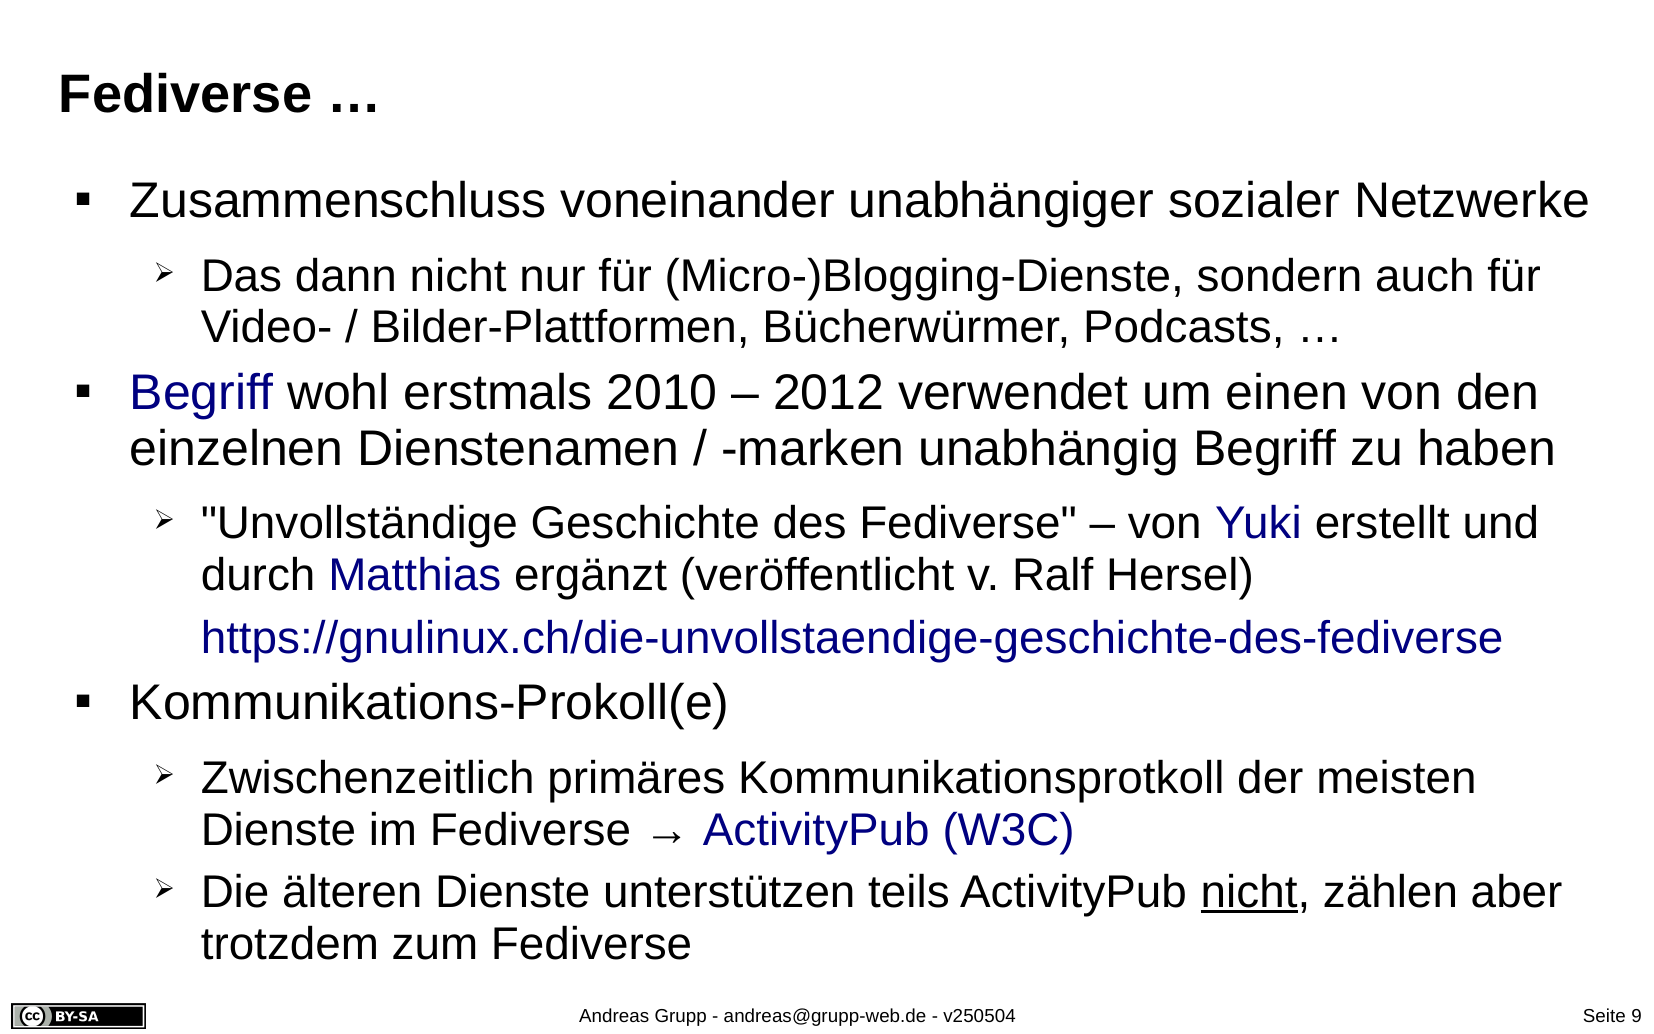

# Fediverse …
Zusammenschluss voneinander unabhängiger sozialer Netzwerke
Das dann nicht nur für (Micro-)Blogging-Dienste, sondern auch für Video- / Bilder-Plattformen, Bücherwürmer, Podcasts, …
Begriff wohl erstmals 2010 – 2012 verwendet um einen von den einzelnen Dienstenamen / -marken unabhängig Begriff zu haben
"Unvollständige Geschichte des Fediverse" – von Yuki erstellt und durch Matthias ergänzt (veröffentlicht v. Ralf Hersel)
https://gnulinux.ch/die-unvollstaendige-geschichte-des-fediverse
Kommunikations-Prokoll(e)
Zwischenzeitlich primäres Kommunikationsprotkoll der meisten Dienste im Fediverse → ActivityPub (W3C)
Die älteren Dienste unterstützen teils ActivityPub nicht, zählen aber trotzdem zum Fediverse
Andreas Grupp - andreas@grupp-web.de - v250504
9